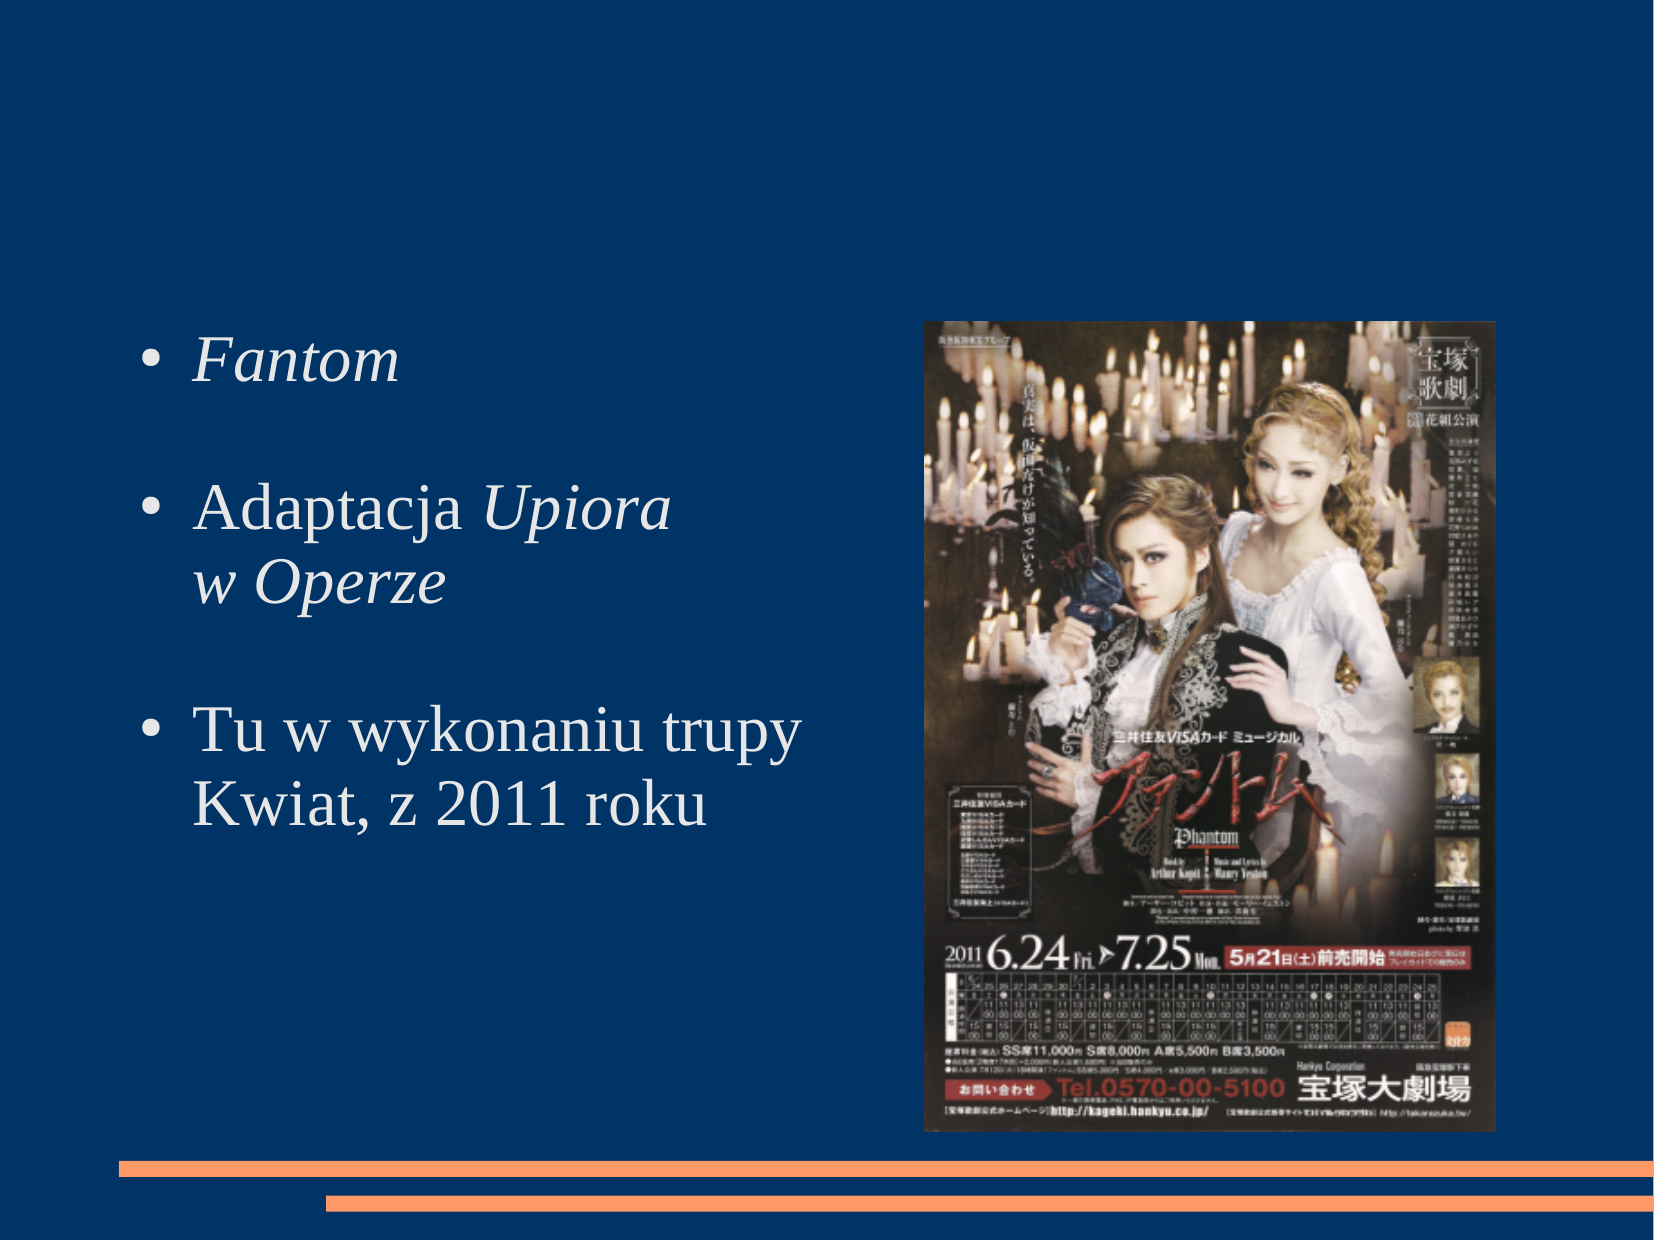

#
Fantom
Adaptacja Upiora w Operze
Tu w wykonaniu trupy Kwiat, z 2011 roku